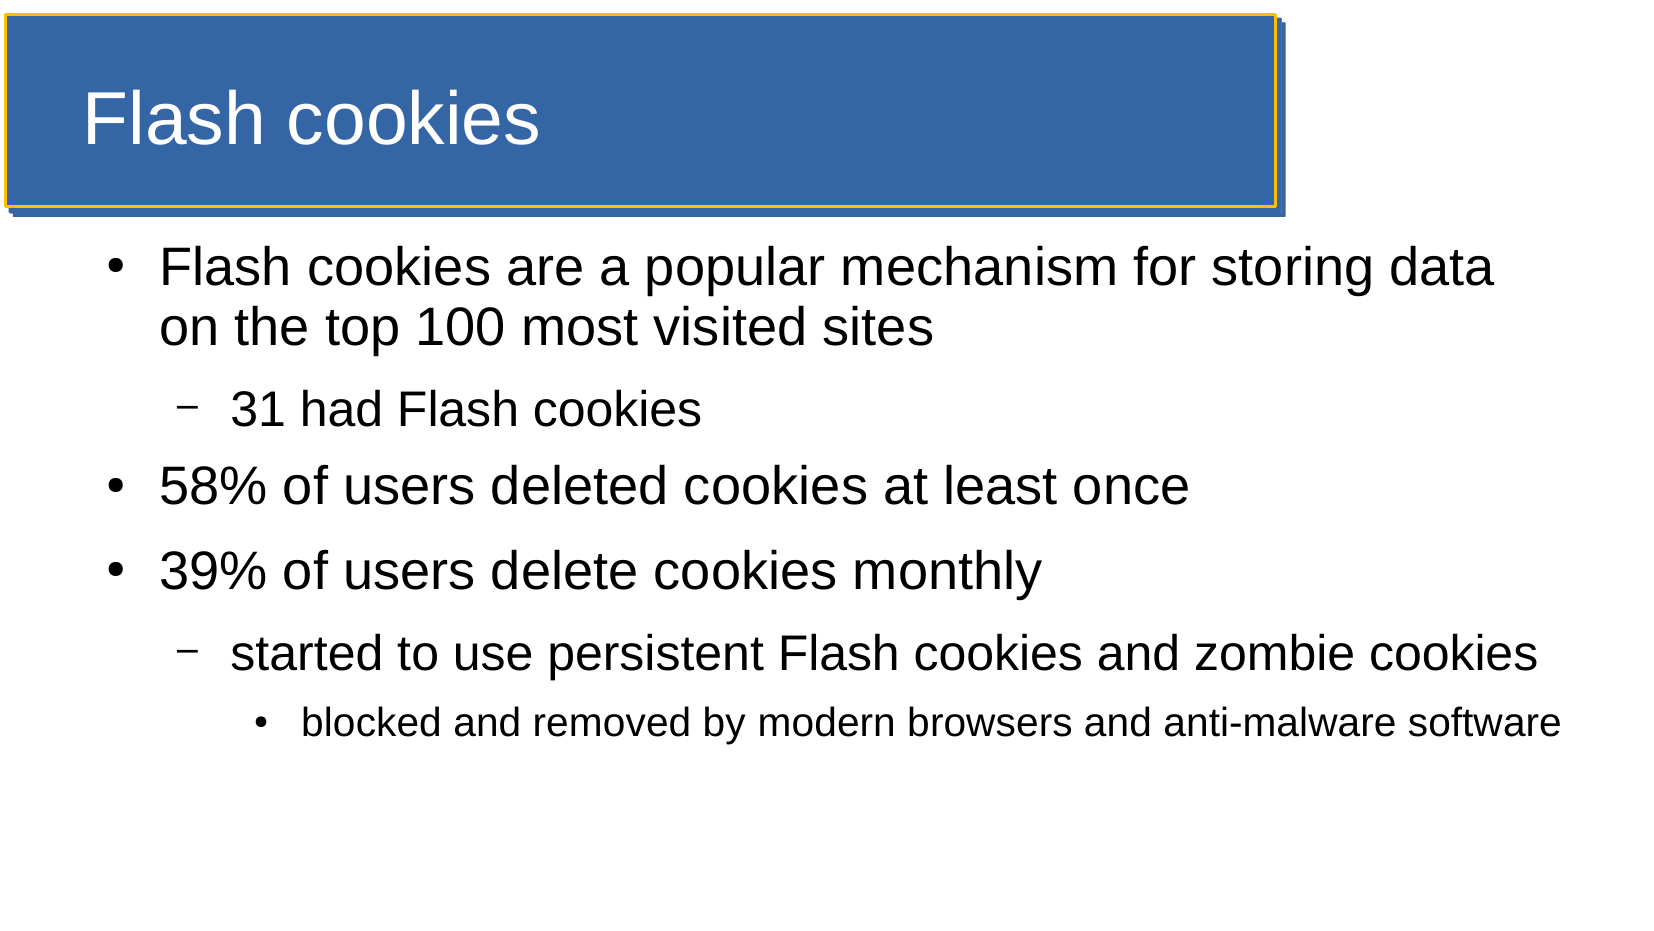

# Flash cookies
Flash cookies are a popular mechanism for storing data on the top 100 most visited sites
31 had Flash cookies
58% of users deleted cookies at least once
39% of users delete cookies monthly
started to use persistent Flash cookies and zombie cookies
blocked and removed by modern browsers and anti-malware software